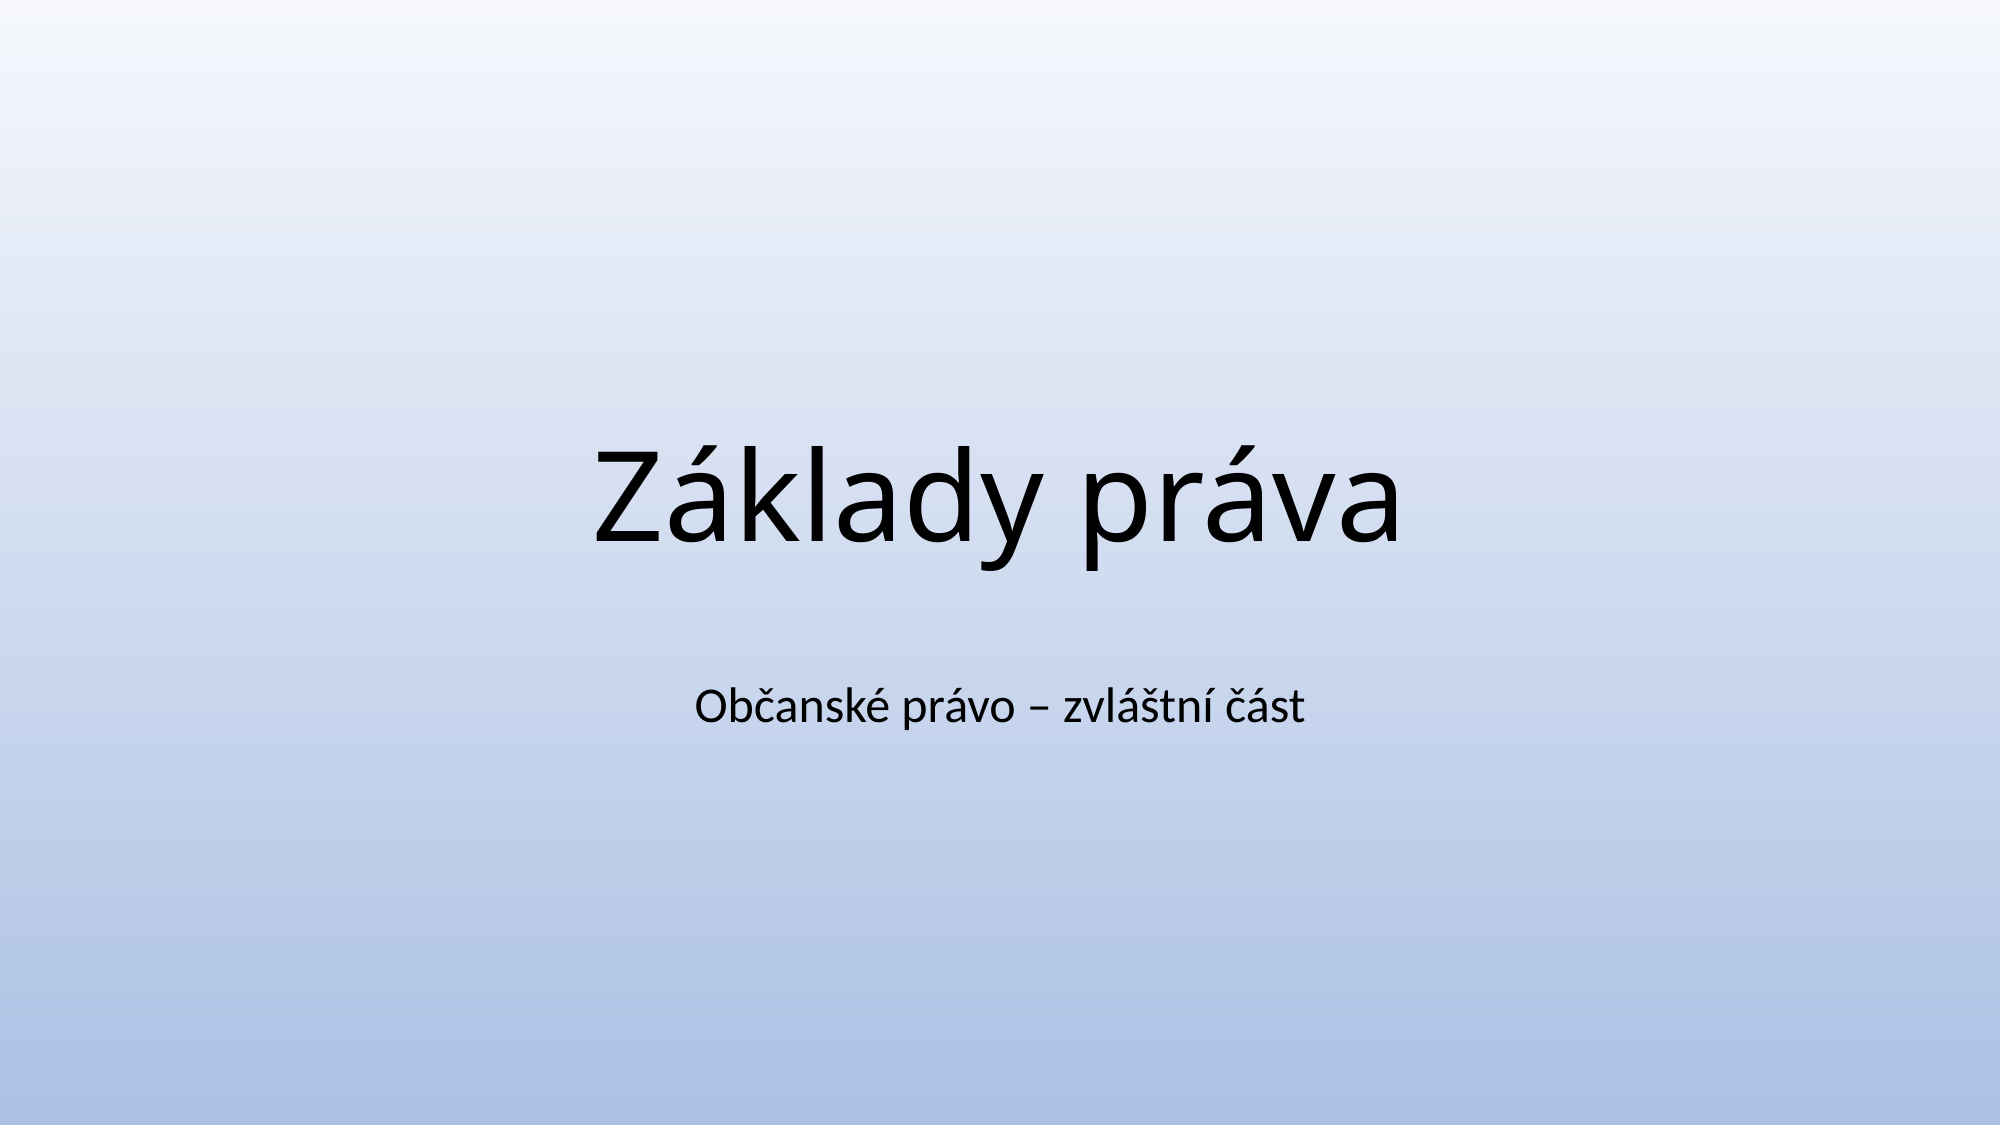

# Základy práva
Občanské právo – zvláštní část